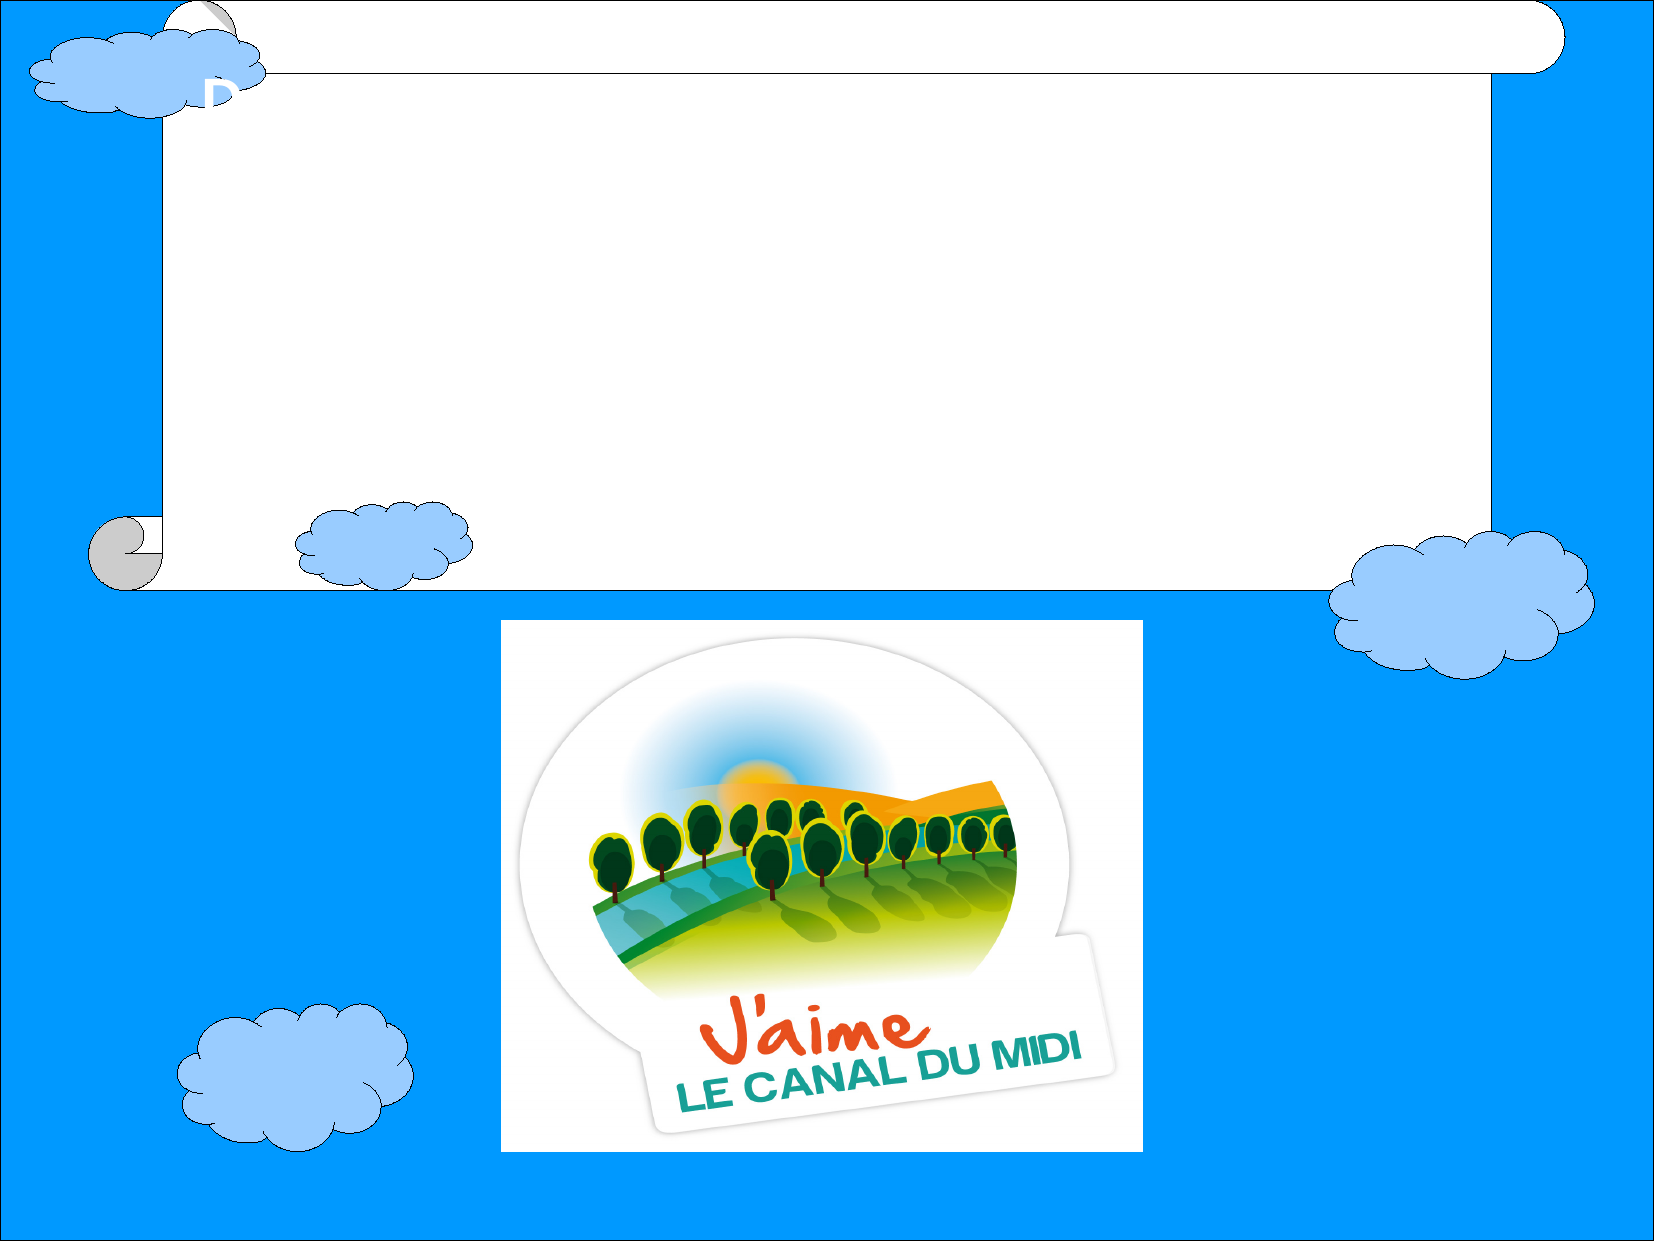

Der Canal du Midi ist ein Kanal in Frankreich.
Er ist zwischen der Garonne und dem Meer.
Ursprünglich genannt 'Canal Royal in Langedoc.
Der Canal du Midi ist im Süden Frankreichs
Im Departemant Hérault, Aude und die Haute Garonne.
Er ist 241 km lang.